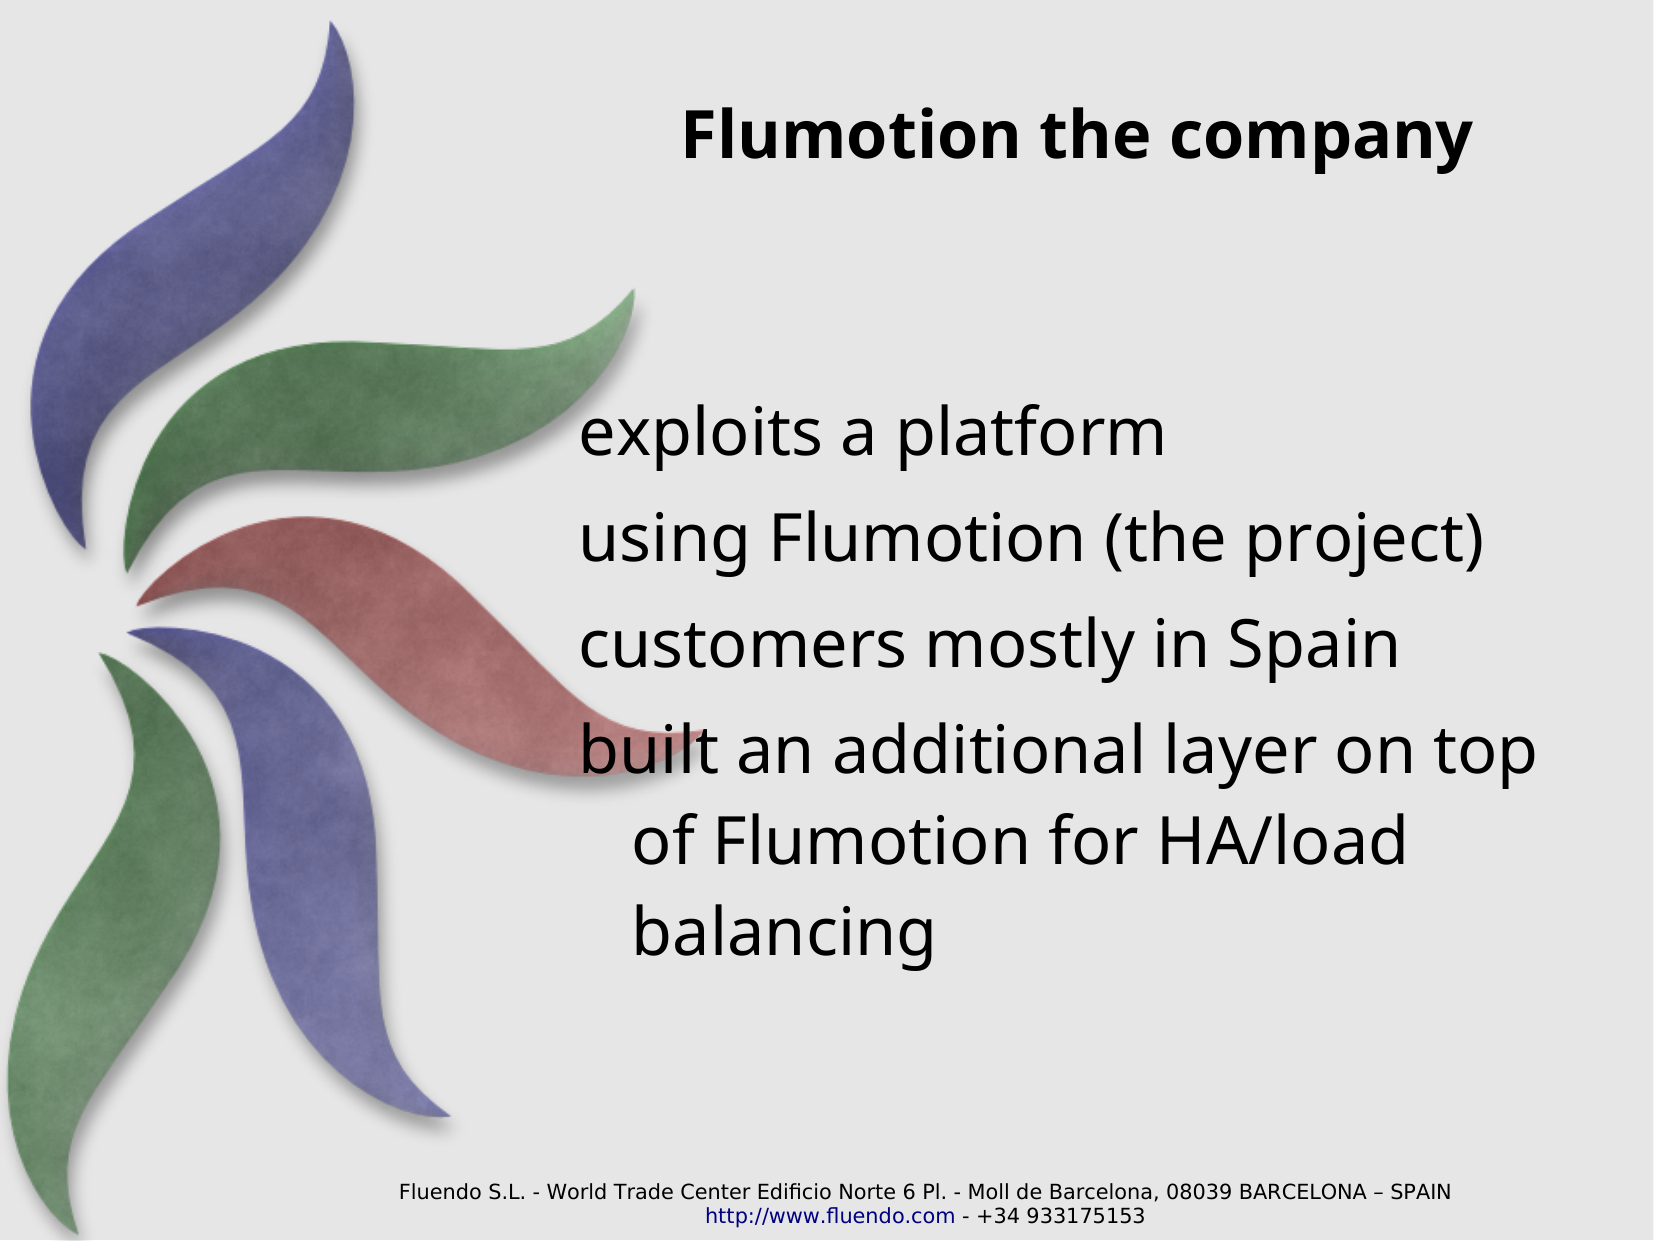

# Flumotion the company
exploits a platform
using Flumotion (the project)
customers mostly in Spain
built an additional layer on top of Flumotion for HA/load balancing